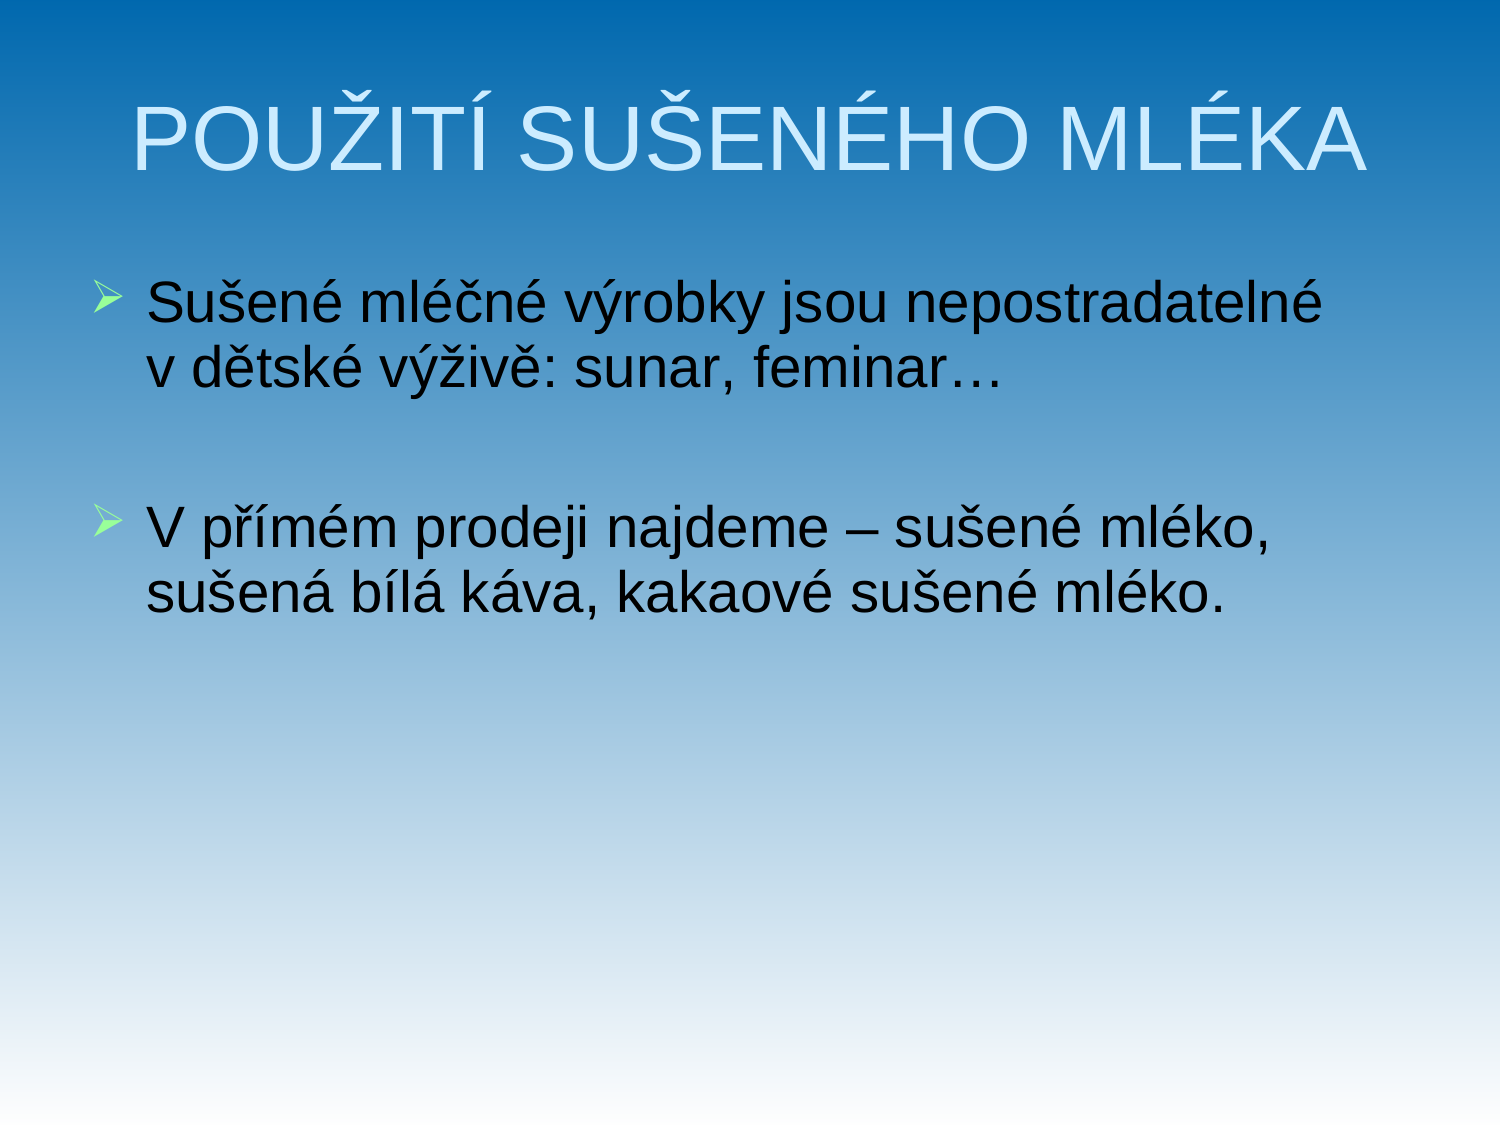

# POUŽITÍ SUŠENÉHO MLÉKA
Sušené mléčné výrobky jsou nepostradatelné v dětské výživě: sunar, feminar…
V přímém prodeji najdeme – sušené mléko, sušená bílá káva, kakaové sušené mléko.